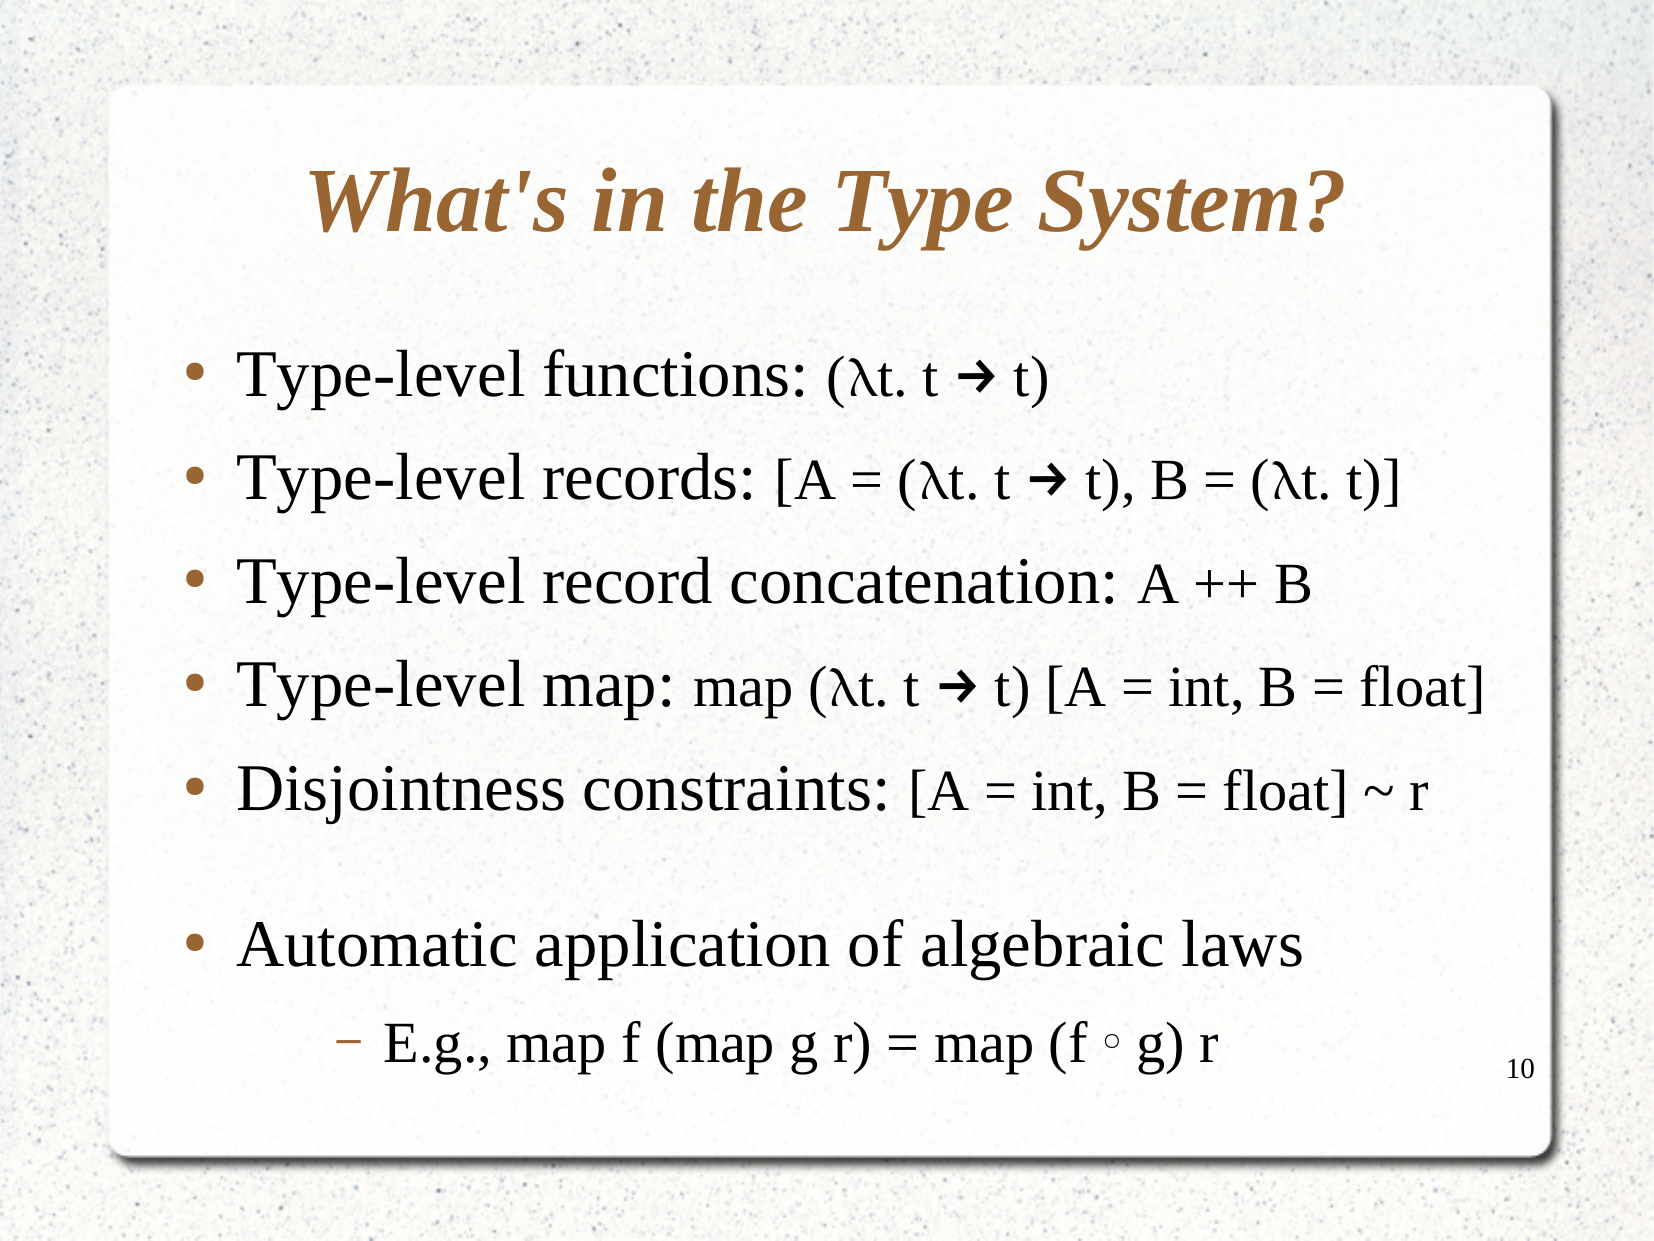

# What's in the Type System?
Type-level functions: (t. t → t)
Type-level records: [A = (t. t → t), B = (t. t)]
Type-level record concatenation: A ++ B
Type-level map: map (t. t → t) [A = int, B = float]
Disjointness constraints: [A = int, B = float] ~ r
Automatic application of algebraic laws
E.g., map f (map g r) = map (f ○ g) r
10